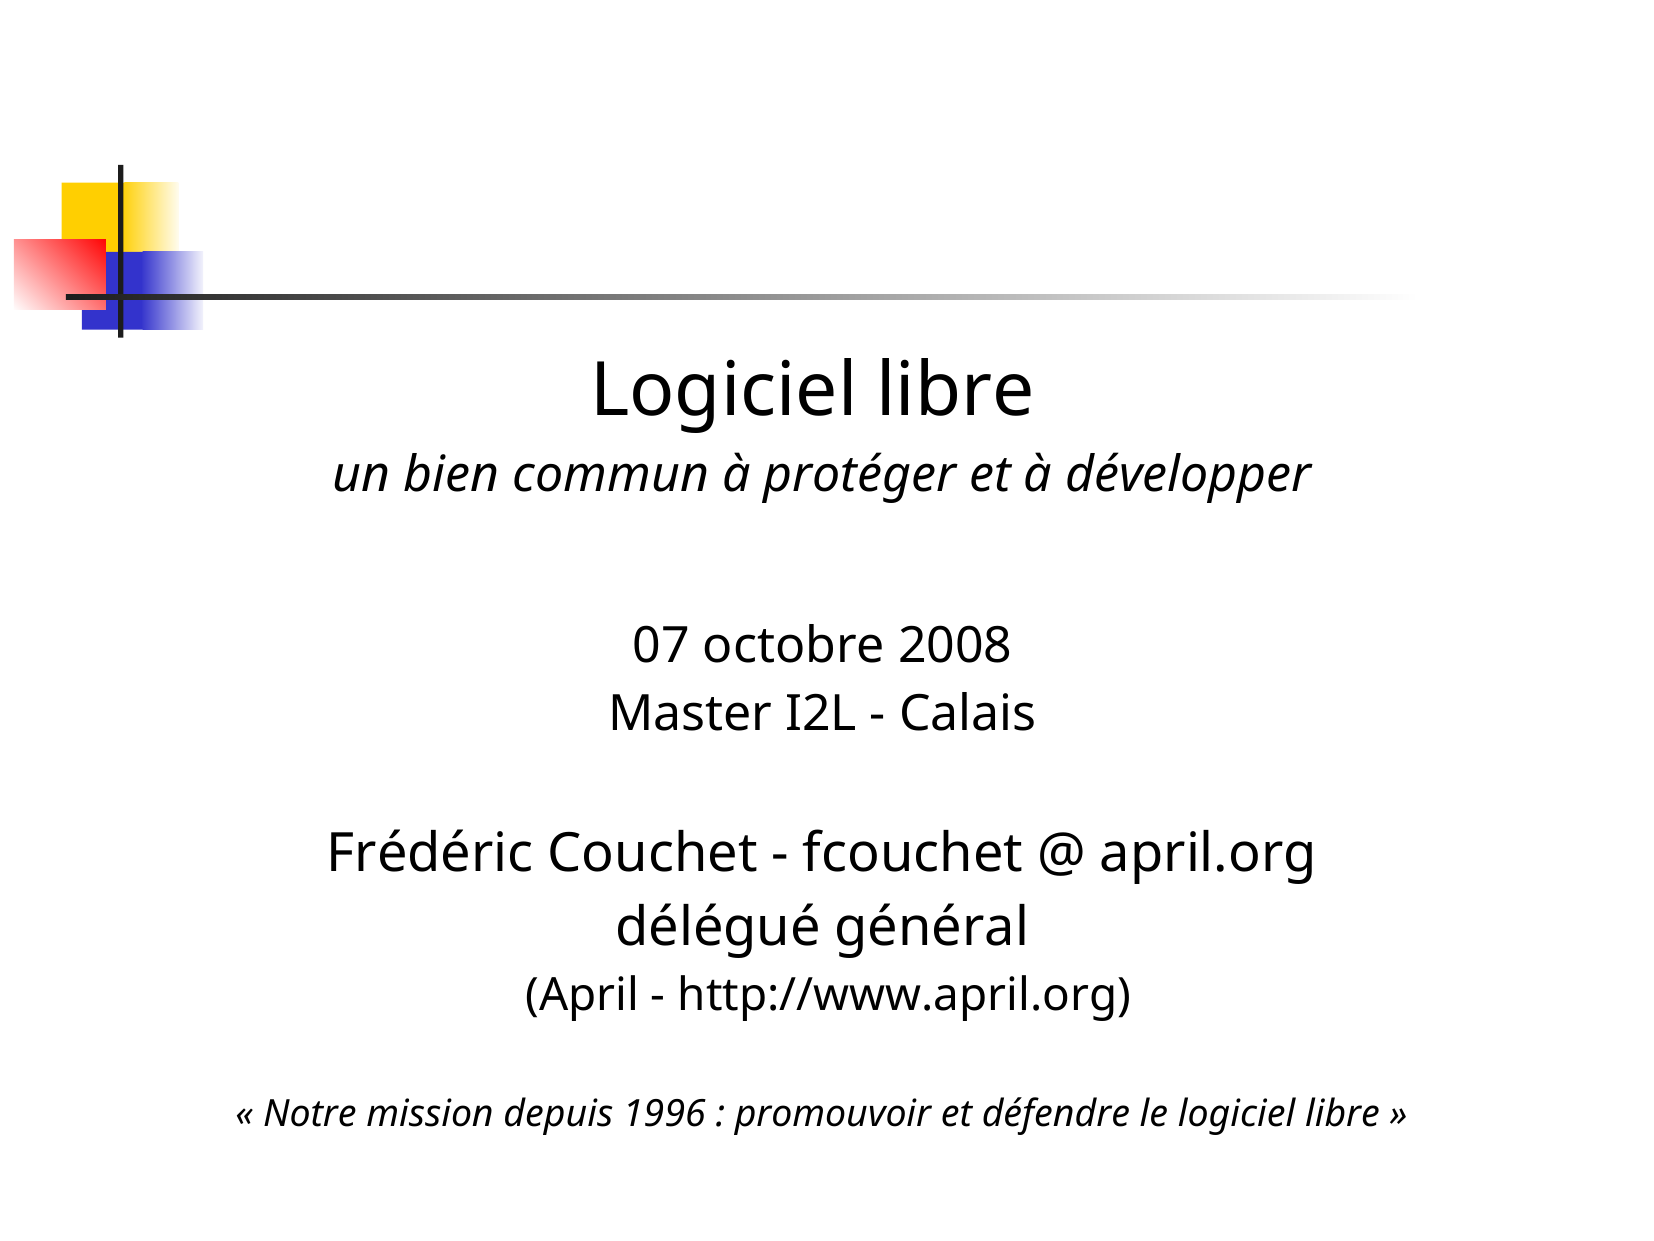

# Logiciel libre
un bien commun à protéger et à développer
07 octobre 2008
Master I2L - Calais
Frédéric Couchet - fcouchet @ april.org
délégué général
 (April - http://www.april.org)
« Notre mission depuis 1996 : promouvoir et défendre le logiciel libre »